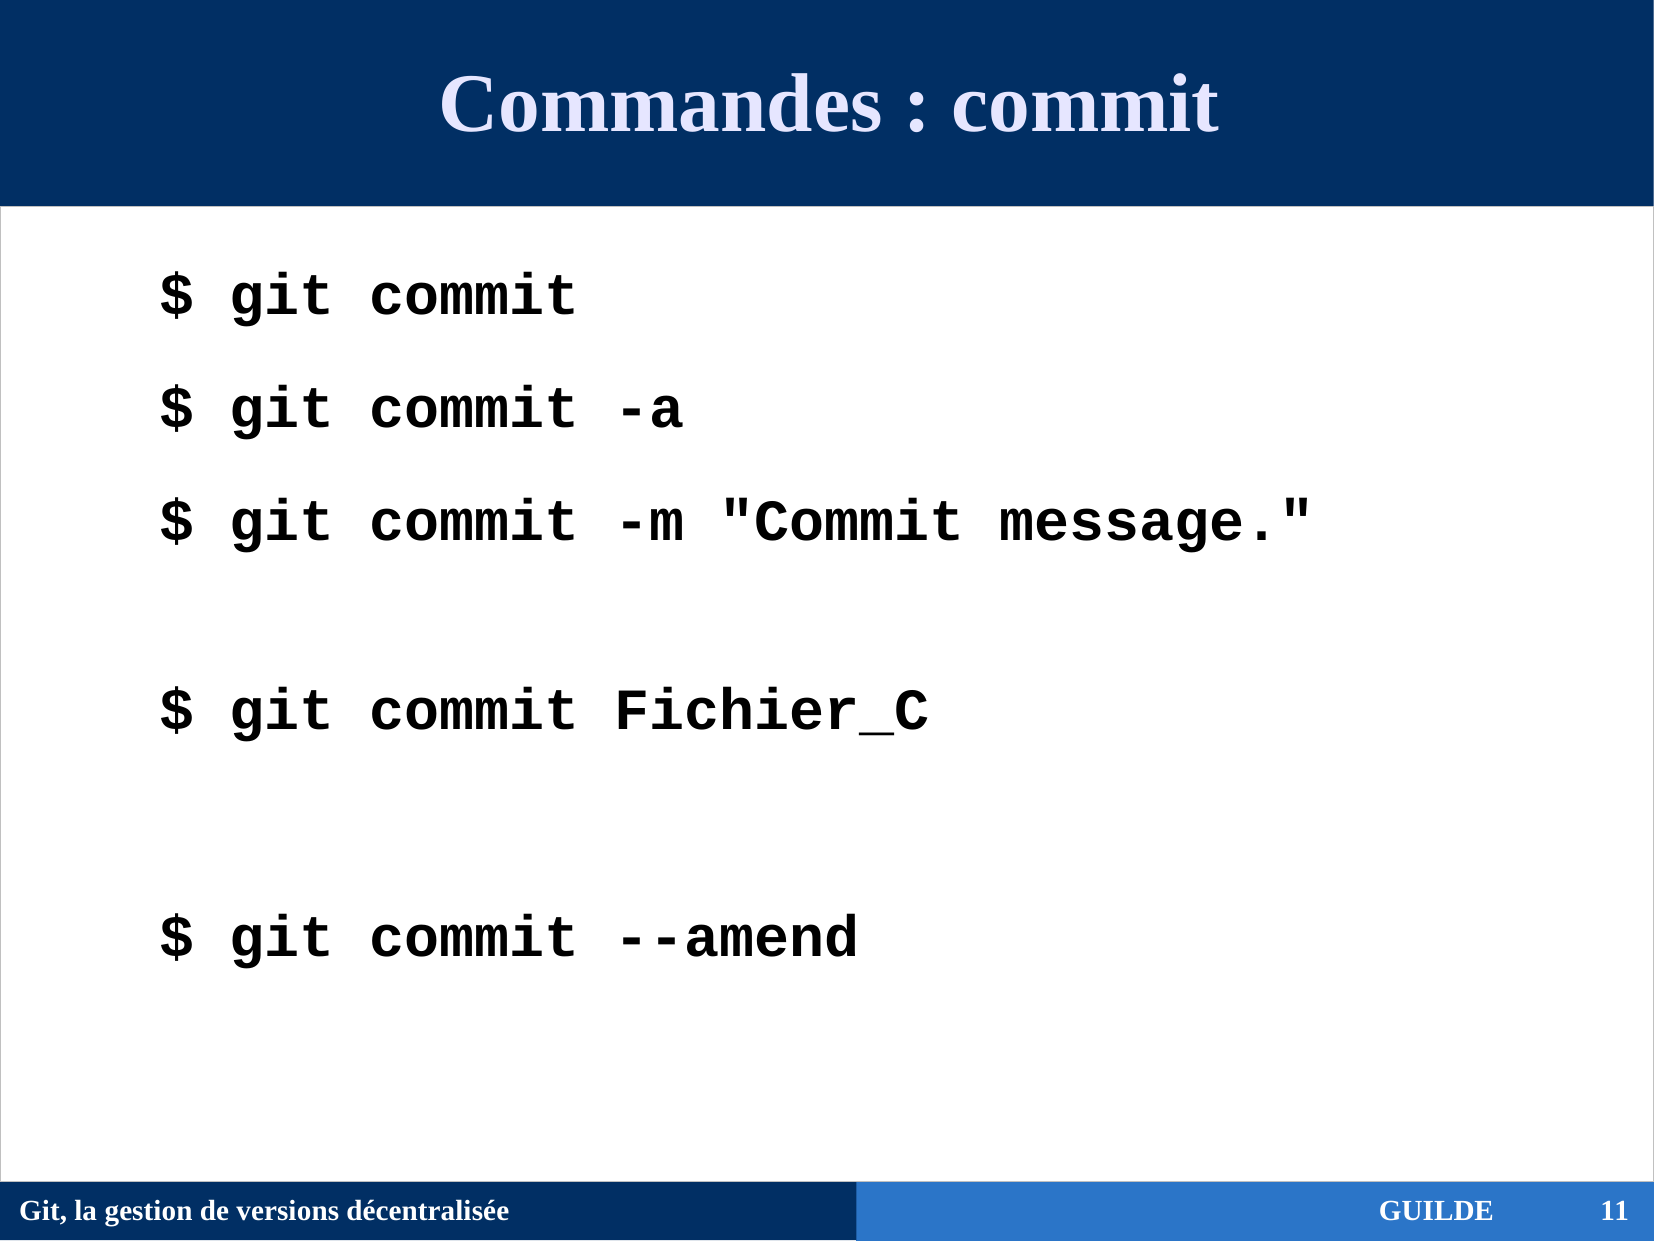

# Commandes : commit
$ git commit
$ git commit -a
$ git commit -m "Commit message."
$ git commit Fichier_C
$ git commit --amend
11